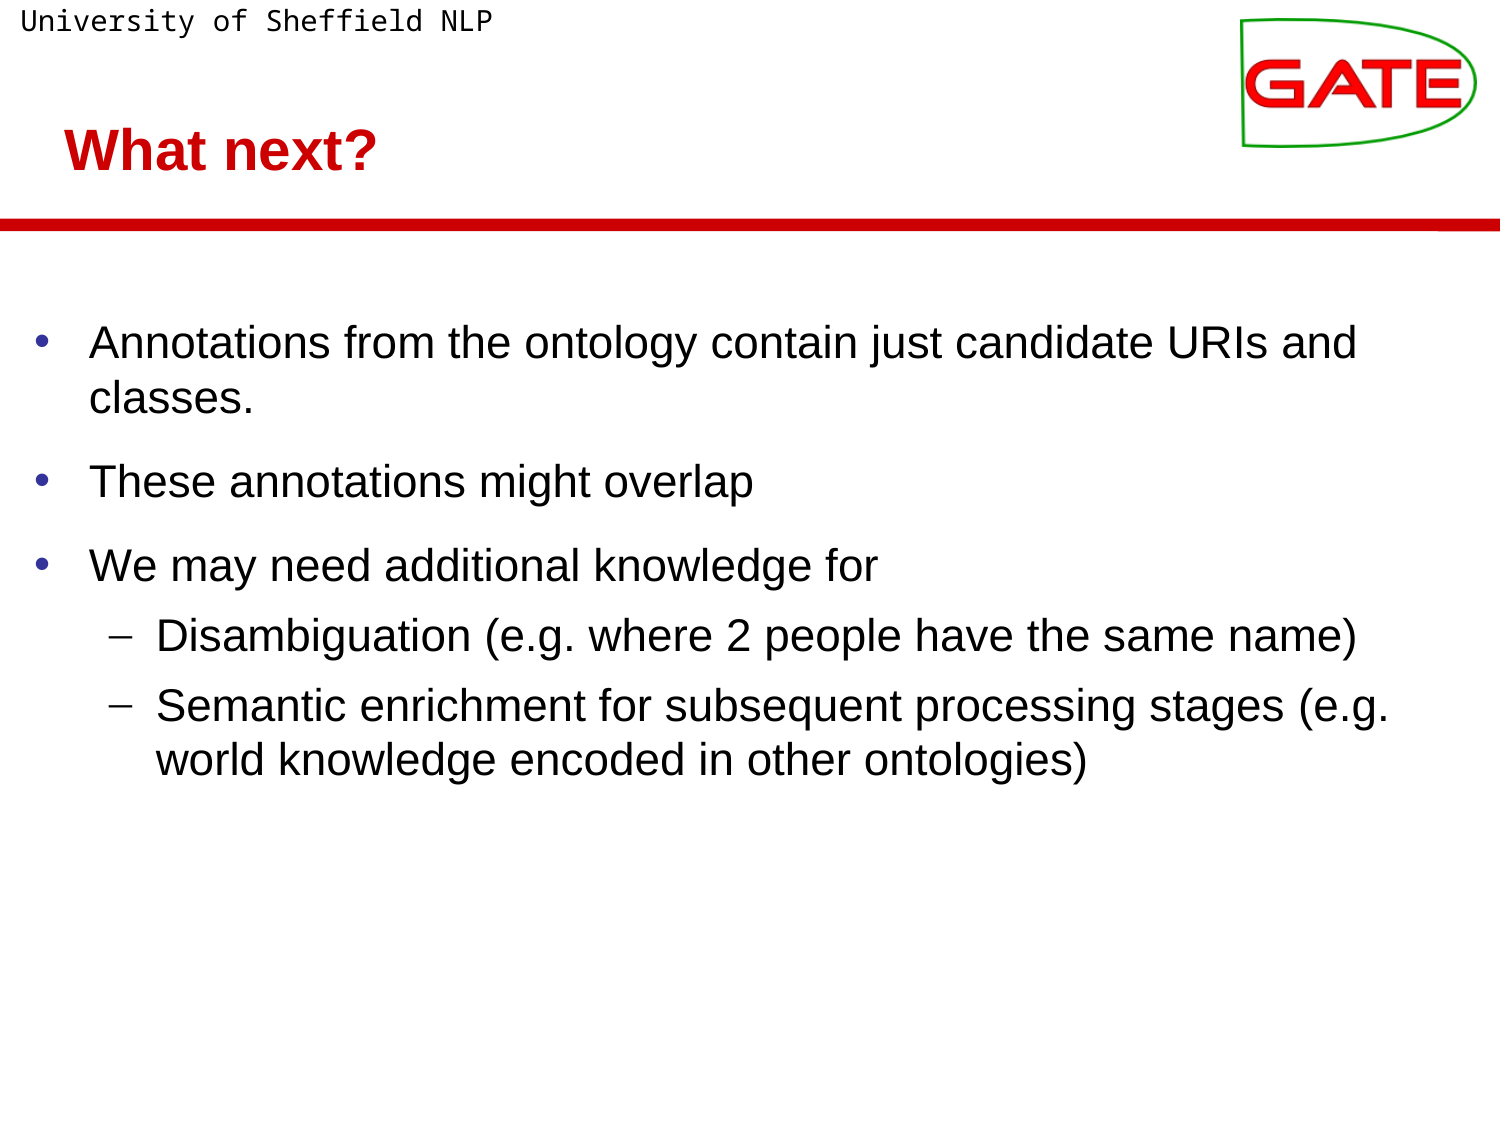

# What next?
Annotations from the ontology contain just candidate URIs and classes.
These annotations might overlap
We may need additional knowledge for
Disambiguation (e.g. where 2 people have the same name)
Semantic enrichment for subsequent processing stages (e.g. world knowledge encoded in other ontologies)